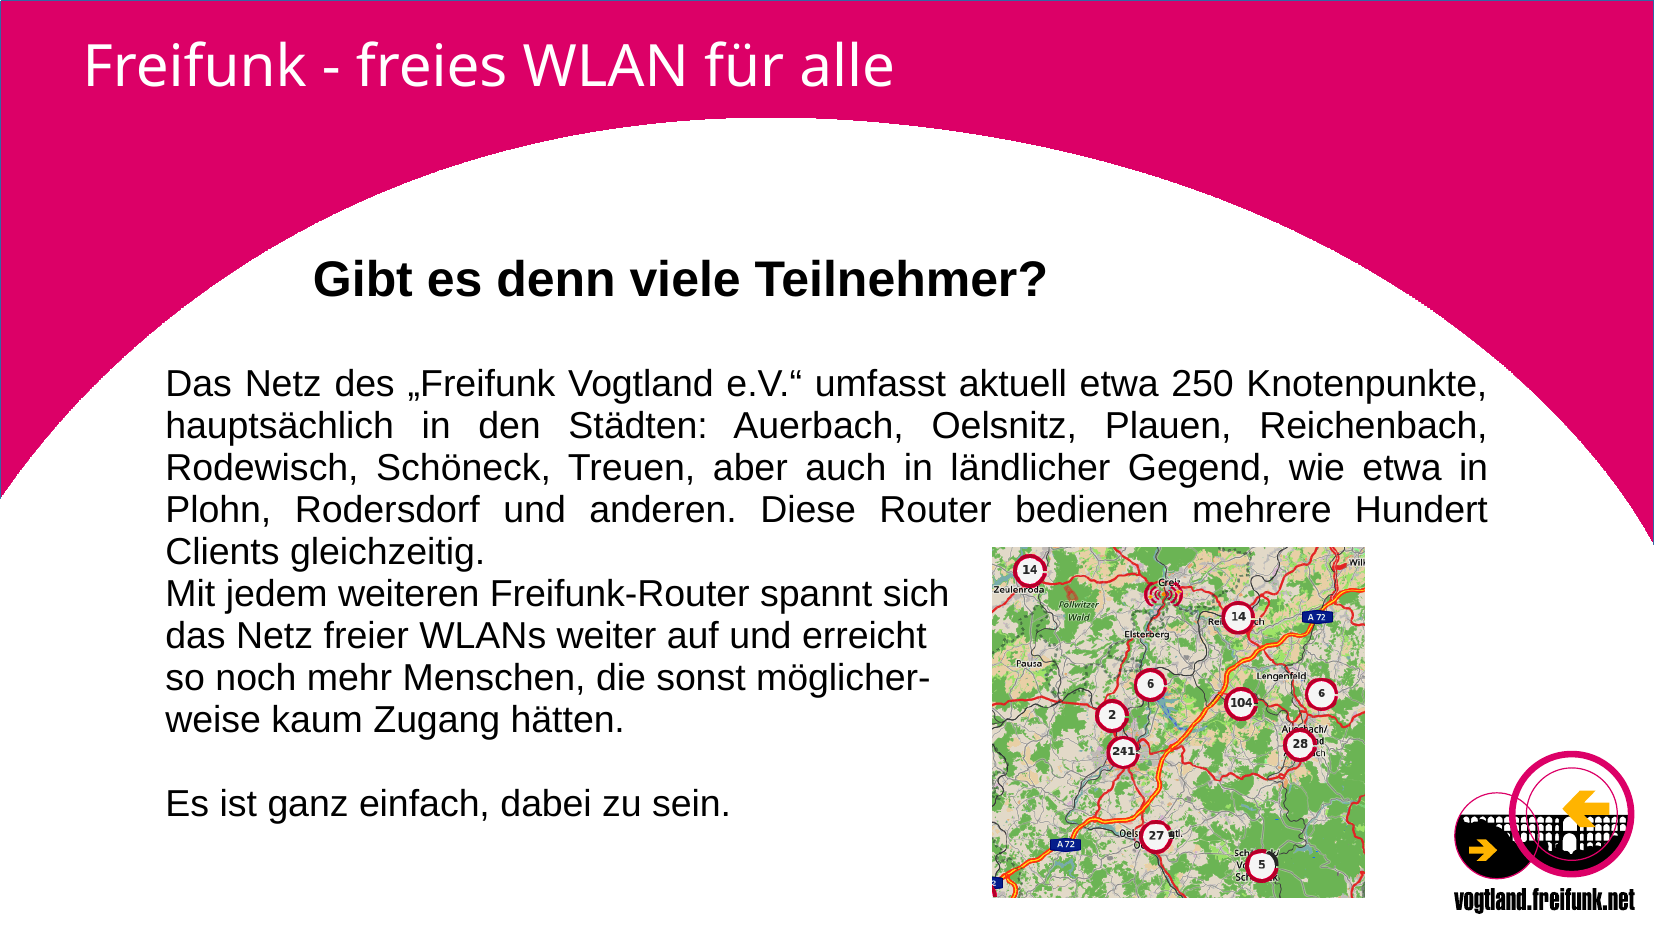

# Freifunk - freies WLAN für alle
		Gibt es denn viele Teilnehmer?
Das Netz des „Freifunk Vogtland e.V.“ umfasst aktuell etwa 250 Knotenpunkte, hauptsächlich in den Städten: Auerbach, Oelsnitz, Plauen, Reichenbach, Rodewisch, Schöneck, Treuen, aber auch in ländlicher Gegend, wie etwa in Plohn, Rodersdorf und anderen. Diese Router bedienen mehrere Hundert Clients gleichzeitig.
Mit jedem weiteren Freifunk-Router spannt sich
das Netz freier WLANs weiter auf und erreicht
so noch mehr Menschen, die sonst möglicher-
weise kaum Zugang hätten.
Es ist ganz einfach, dabei zu sein.